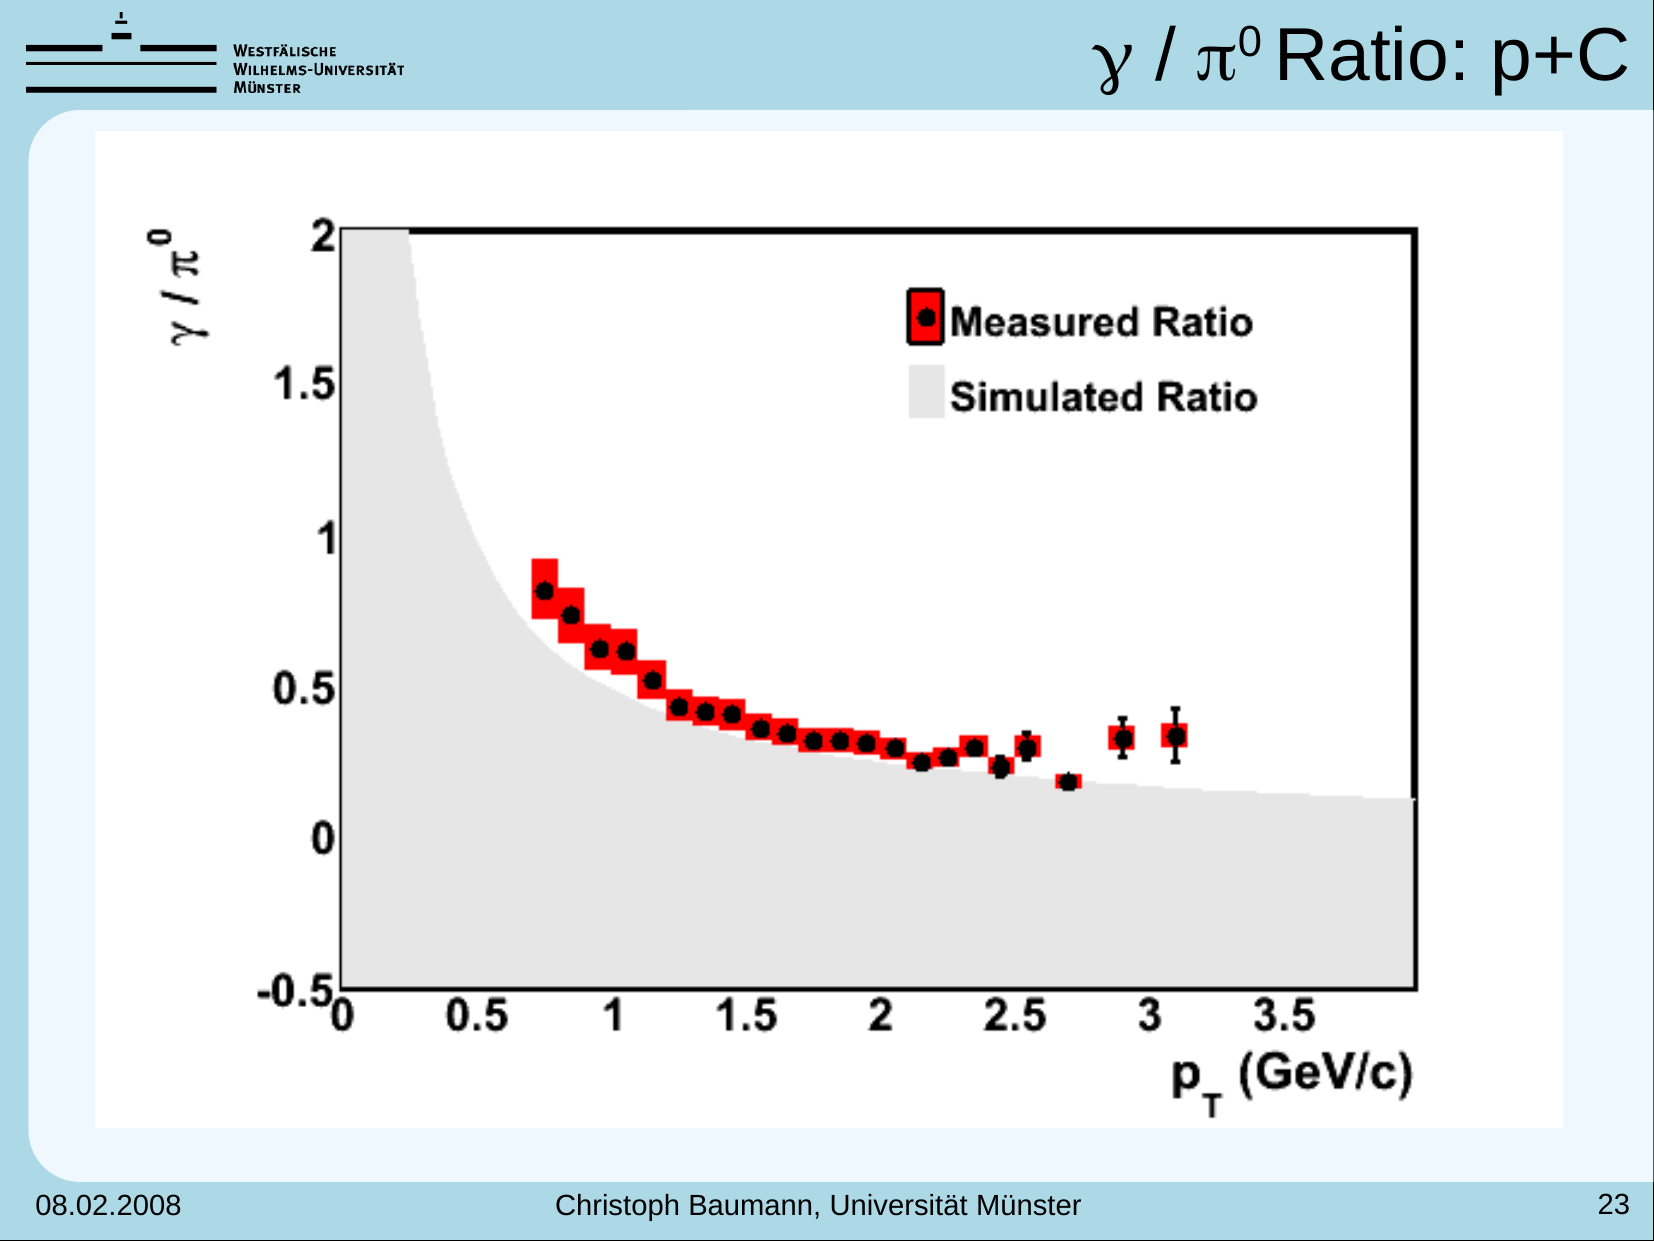

# g / p0 Ratio: p+C
23
08.02.2008
Christoph Baumann, Universität Münster